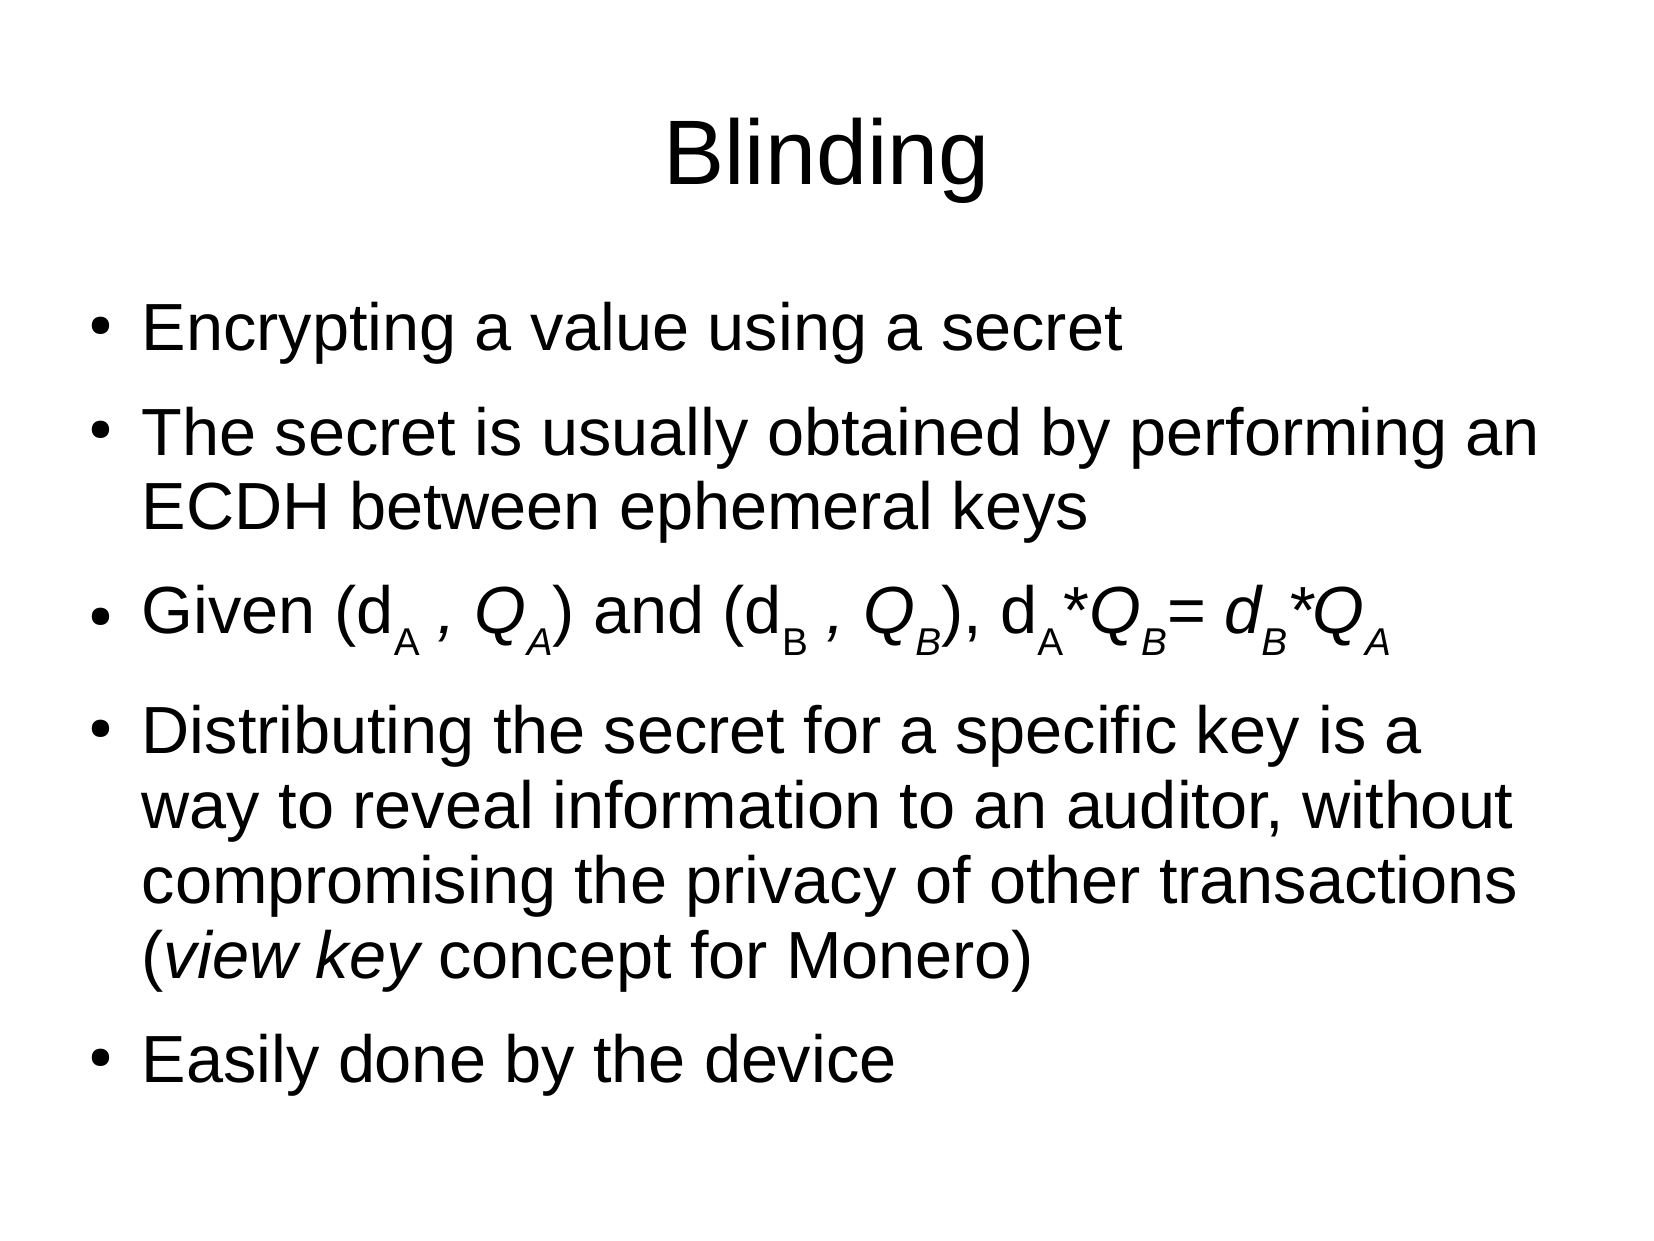

# Blinding
Encrypting a value using a secret
The secret is usually obtained by performing an ECDH between ephemeral keys
Given (dA , QA) and (dB , QB), dA*QB= dB*QA
Distributing the secret for a specific key is a way to reveal information to an auditor, without compromising the privacy of other transactions (view key concept for Monero)
Easily done by the device